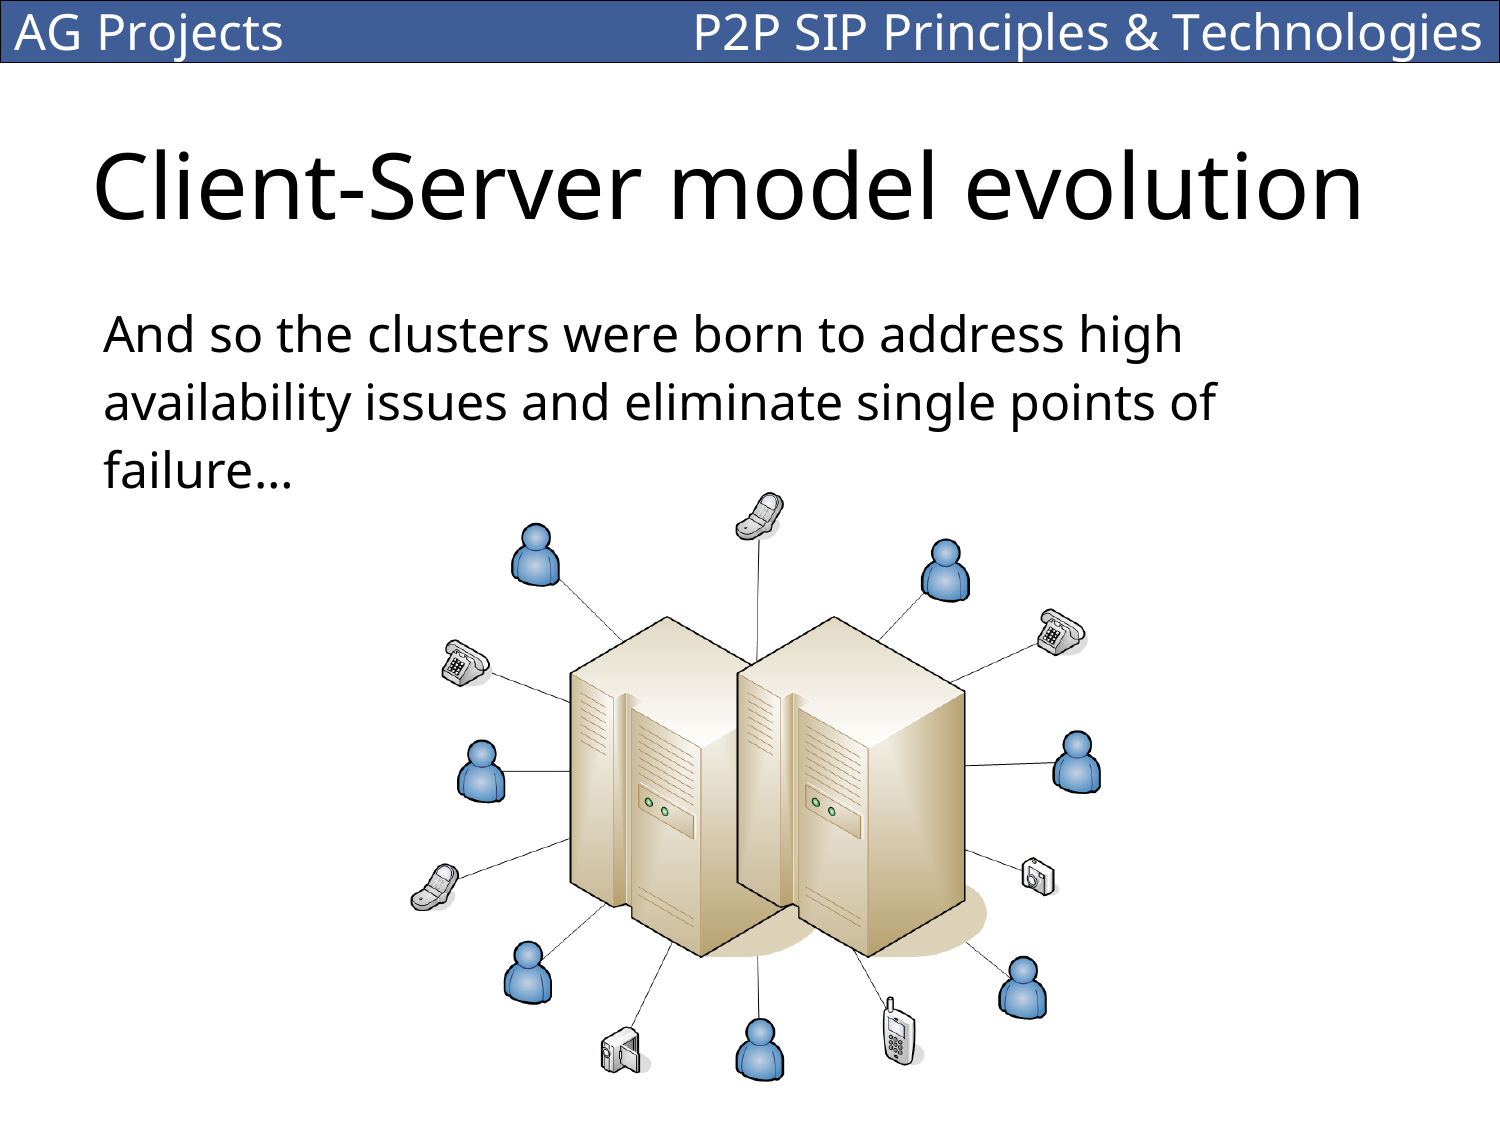

Client-Server model evolution
And so the clusters were born to address high availability issues and eliminate single points of failure…